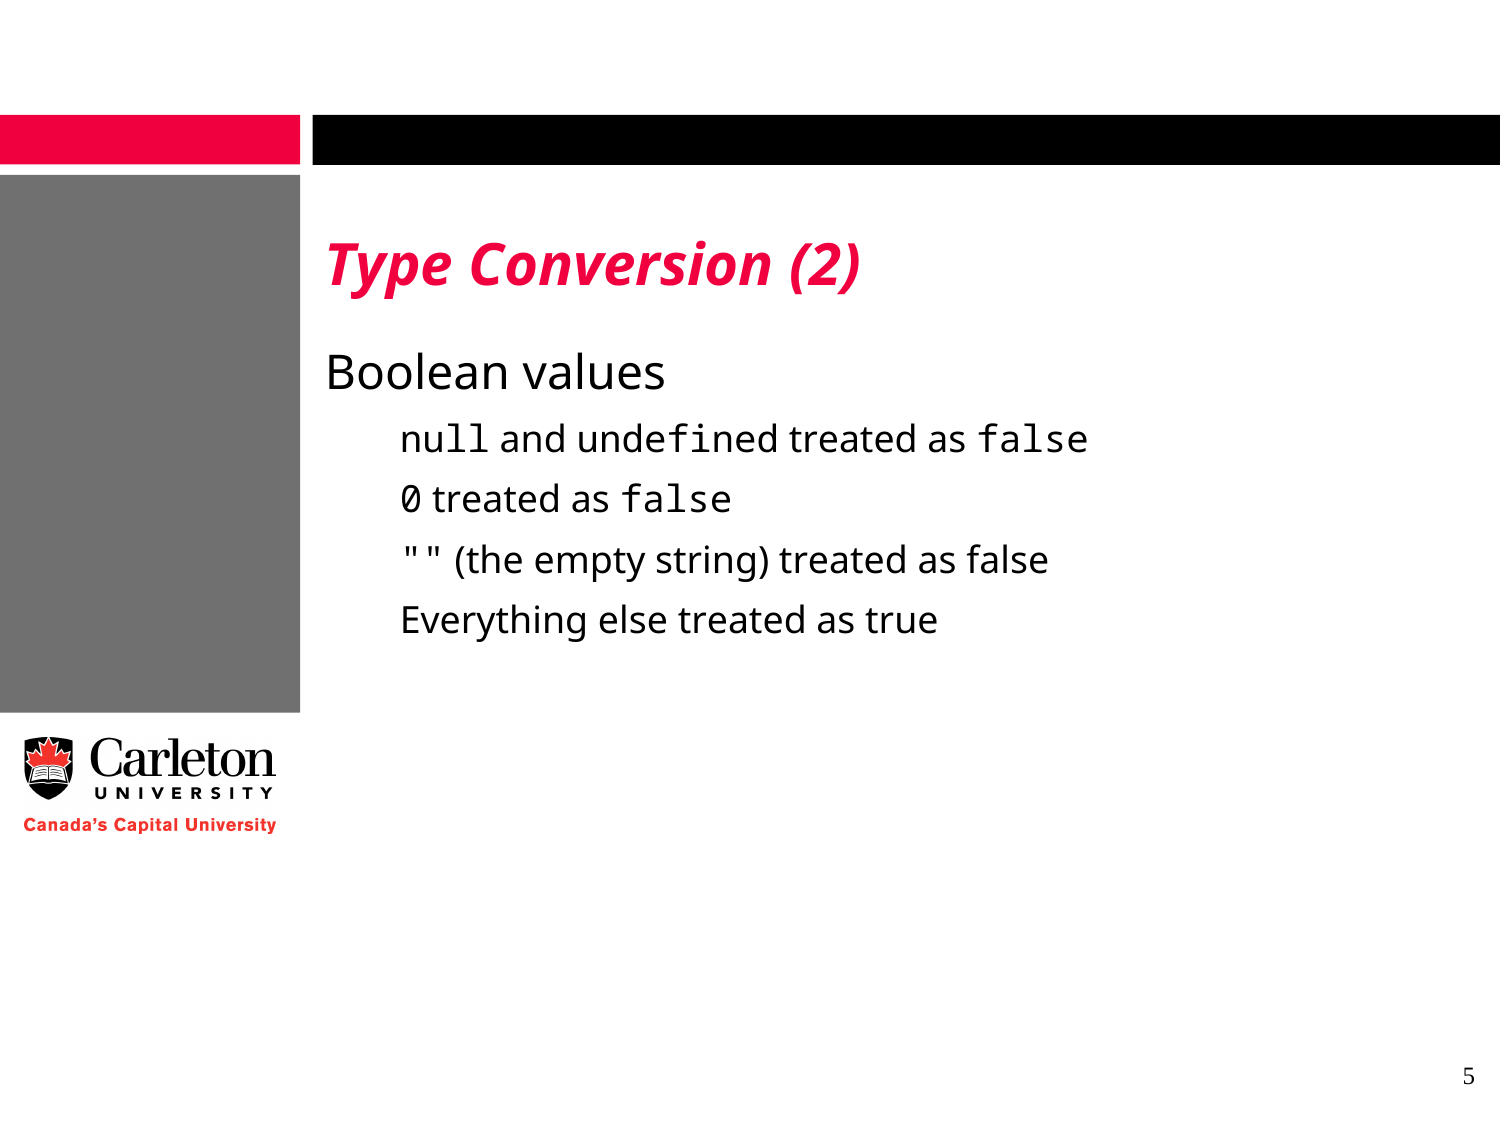

# Type Conversion (2)
Boolean values
null and undefined treated as false
0 treated as false
"" (the empty string) treated as false
Everything else treated as true
5